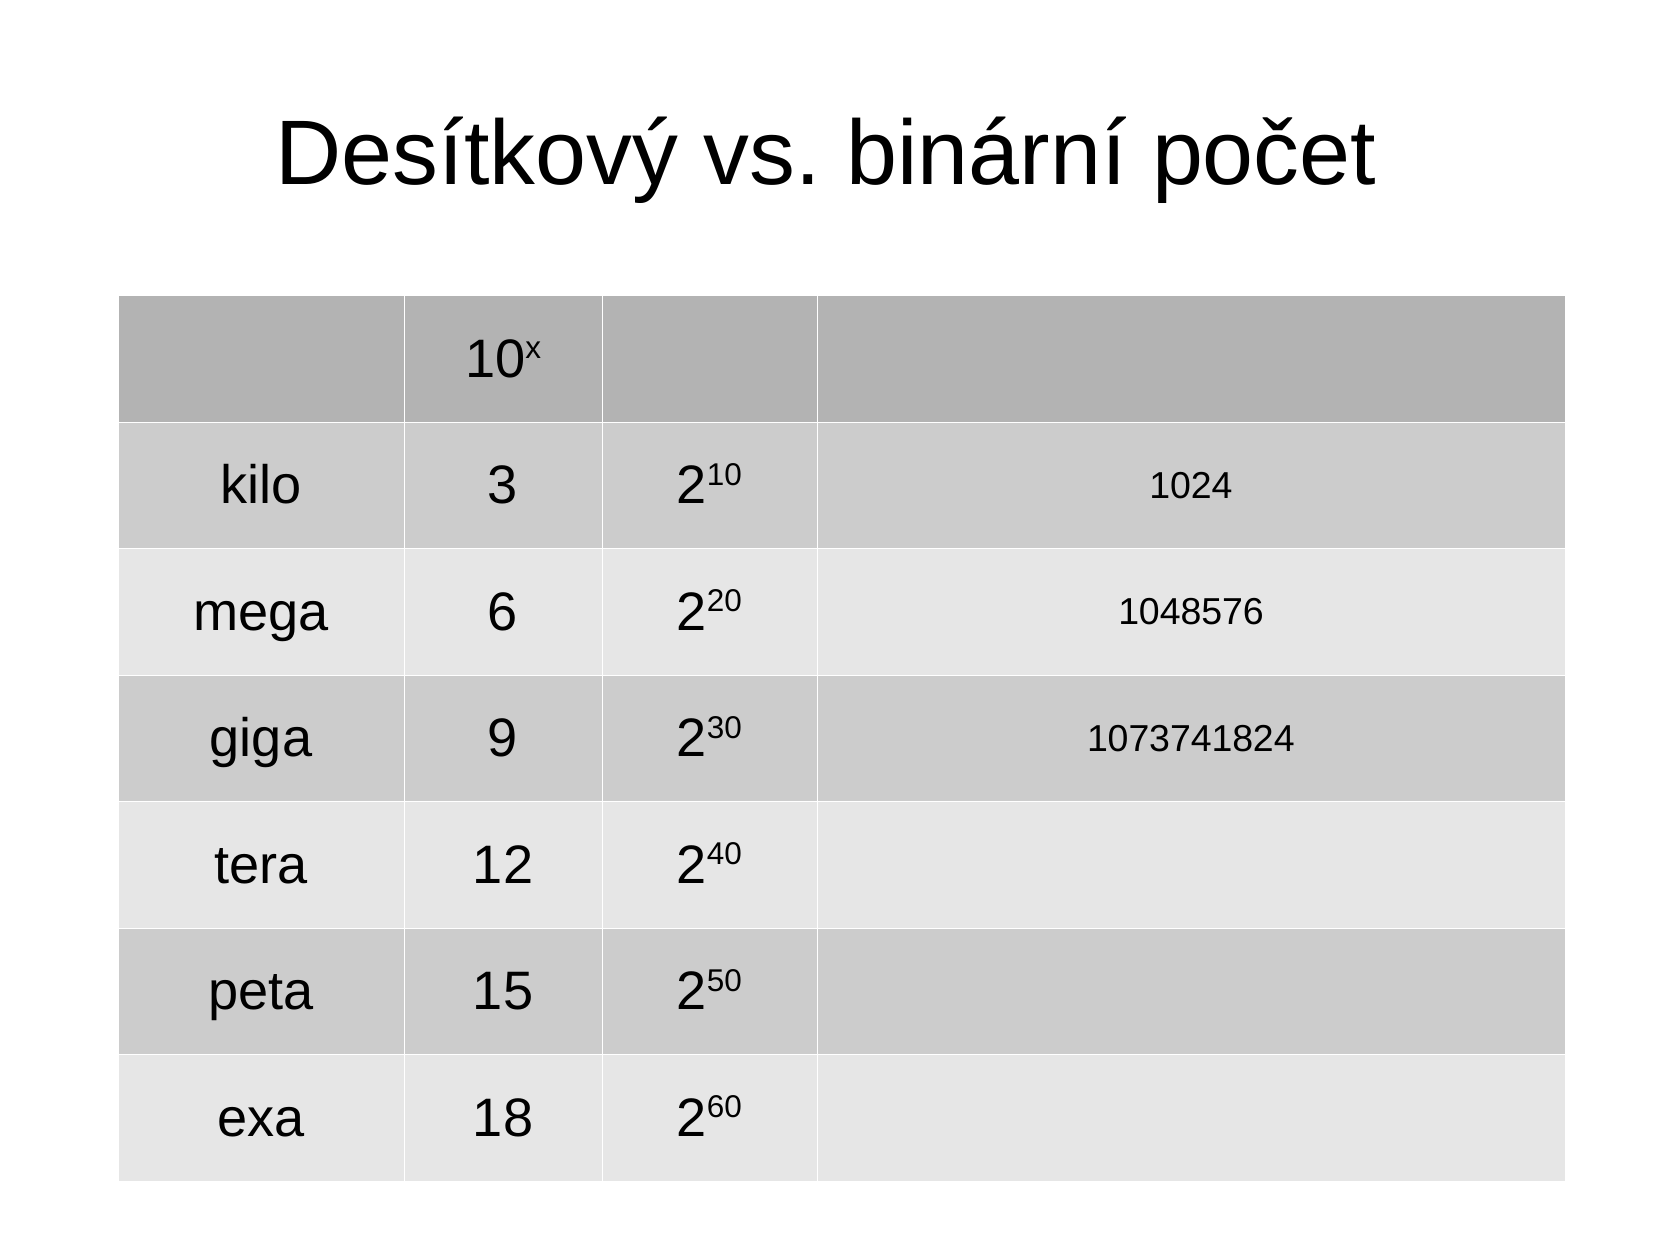

# Desítkový vs. binární počet
| | 10x | | |
| --- | --- | --- | --- |
| kilo | 3 | 210 | 1024 |
| mega | 6 | 220 | 1048576 |
| giga | 9 | 230 | 1073741824 |
| tera | 12 | 240 | |
| peta | 15 | 250 | |
| exa | 18 | 260 | |